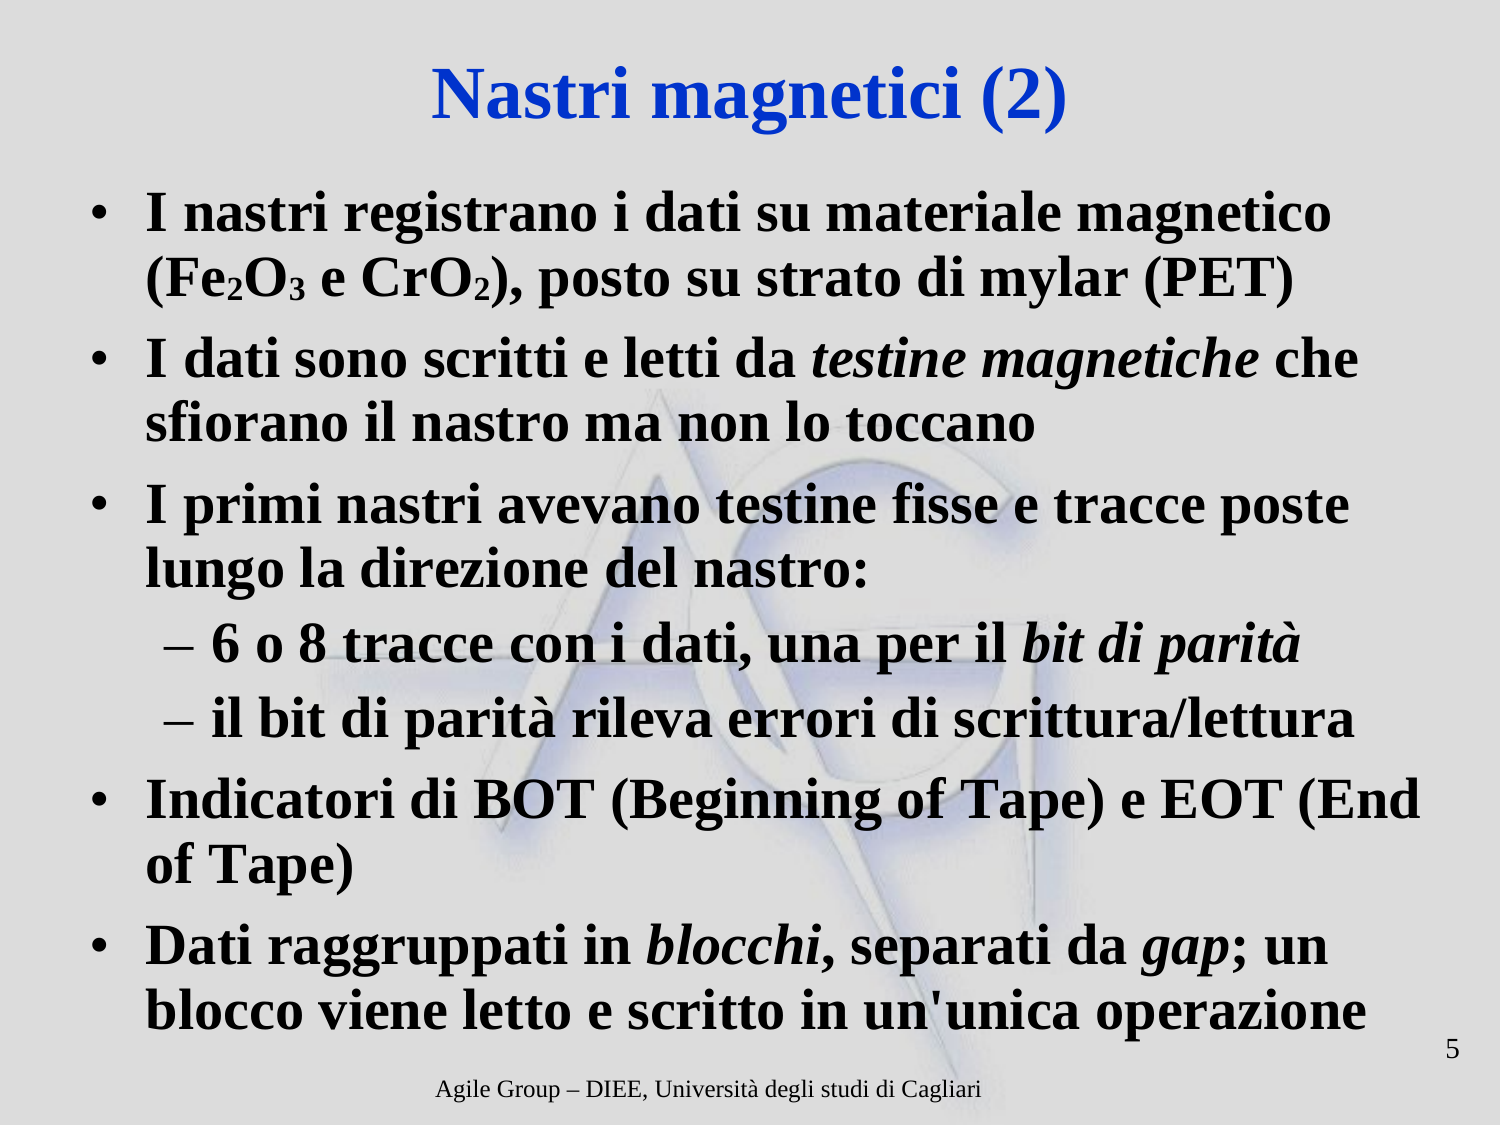

# Nastri magnetici (2)
I nastri registrano i dati su materiale magnetico (Fe2O3 e CrO2), posto su strato di mylar (PET)
I dati sono scritti e letti da testine magnetiche che sfiorano il nastro ma non lo toccano
I primi nastri avevano testine fisse e tracce poste lungo la direzione del nastro:
6 o 8 tracce con i dati, una per il bit di parità
il bit di parità rileva errori di scrittura/lettura
Indicatori di BOT (Beginning of Tape) e EOT (End of Tape)
Dati raggruppati in blocchi, separati da gap; un blocco viene letto e scritto in un'unica operazione
5